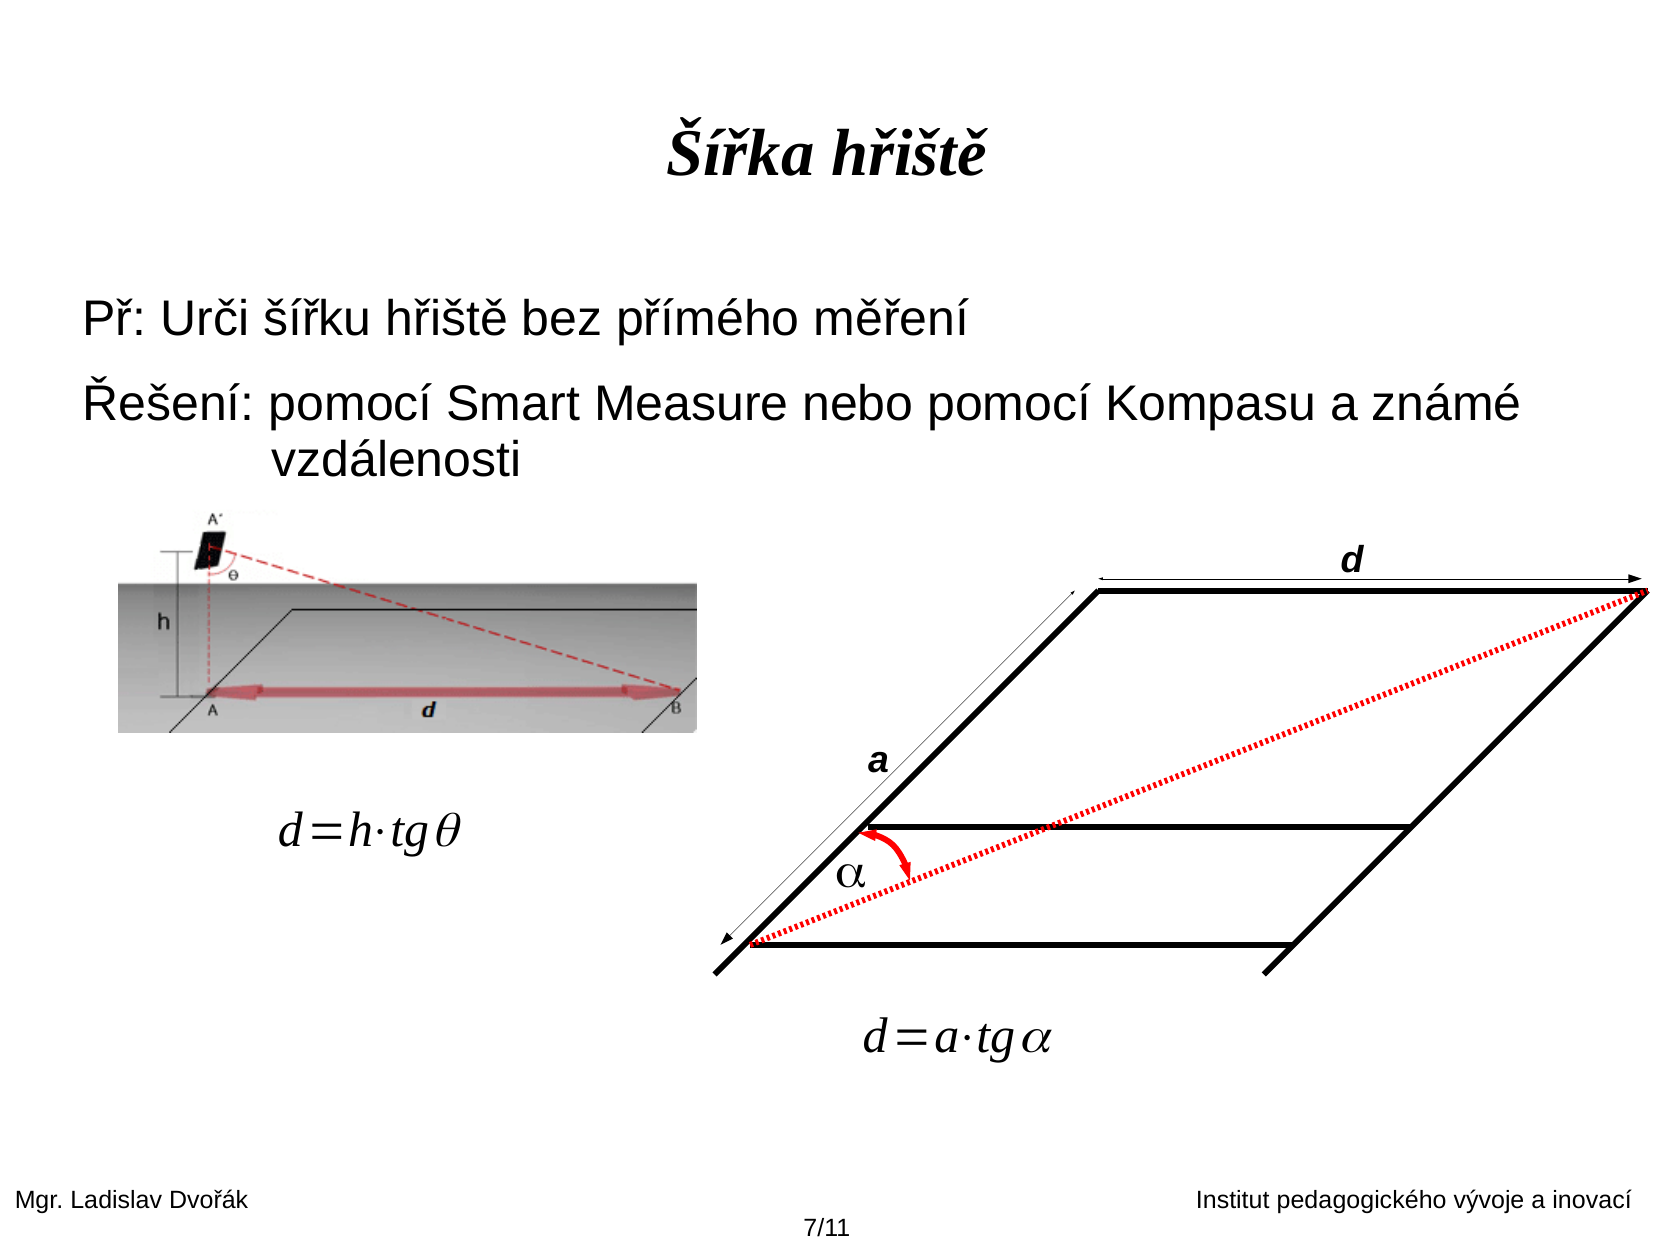

# Šířka hřiště
Př: Urči šířku hřiště bez přímého měření
Řešení: pomocí Smart Measure nebo pomocí Kompasu a známé vzdálenosti
d
a
Mgr. Ladislav Dvořák													Institut pedagogického vývoje a inovací